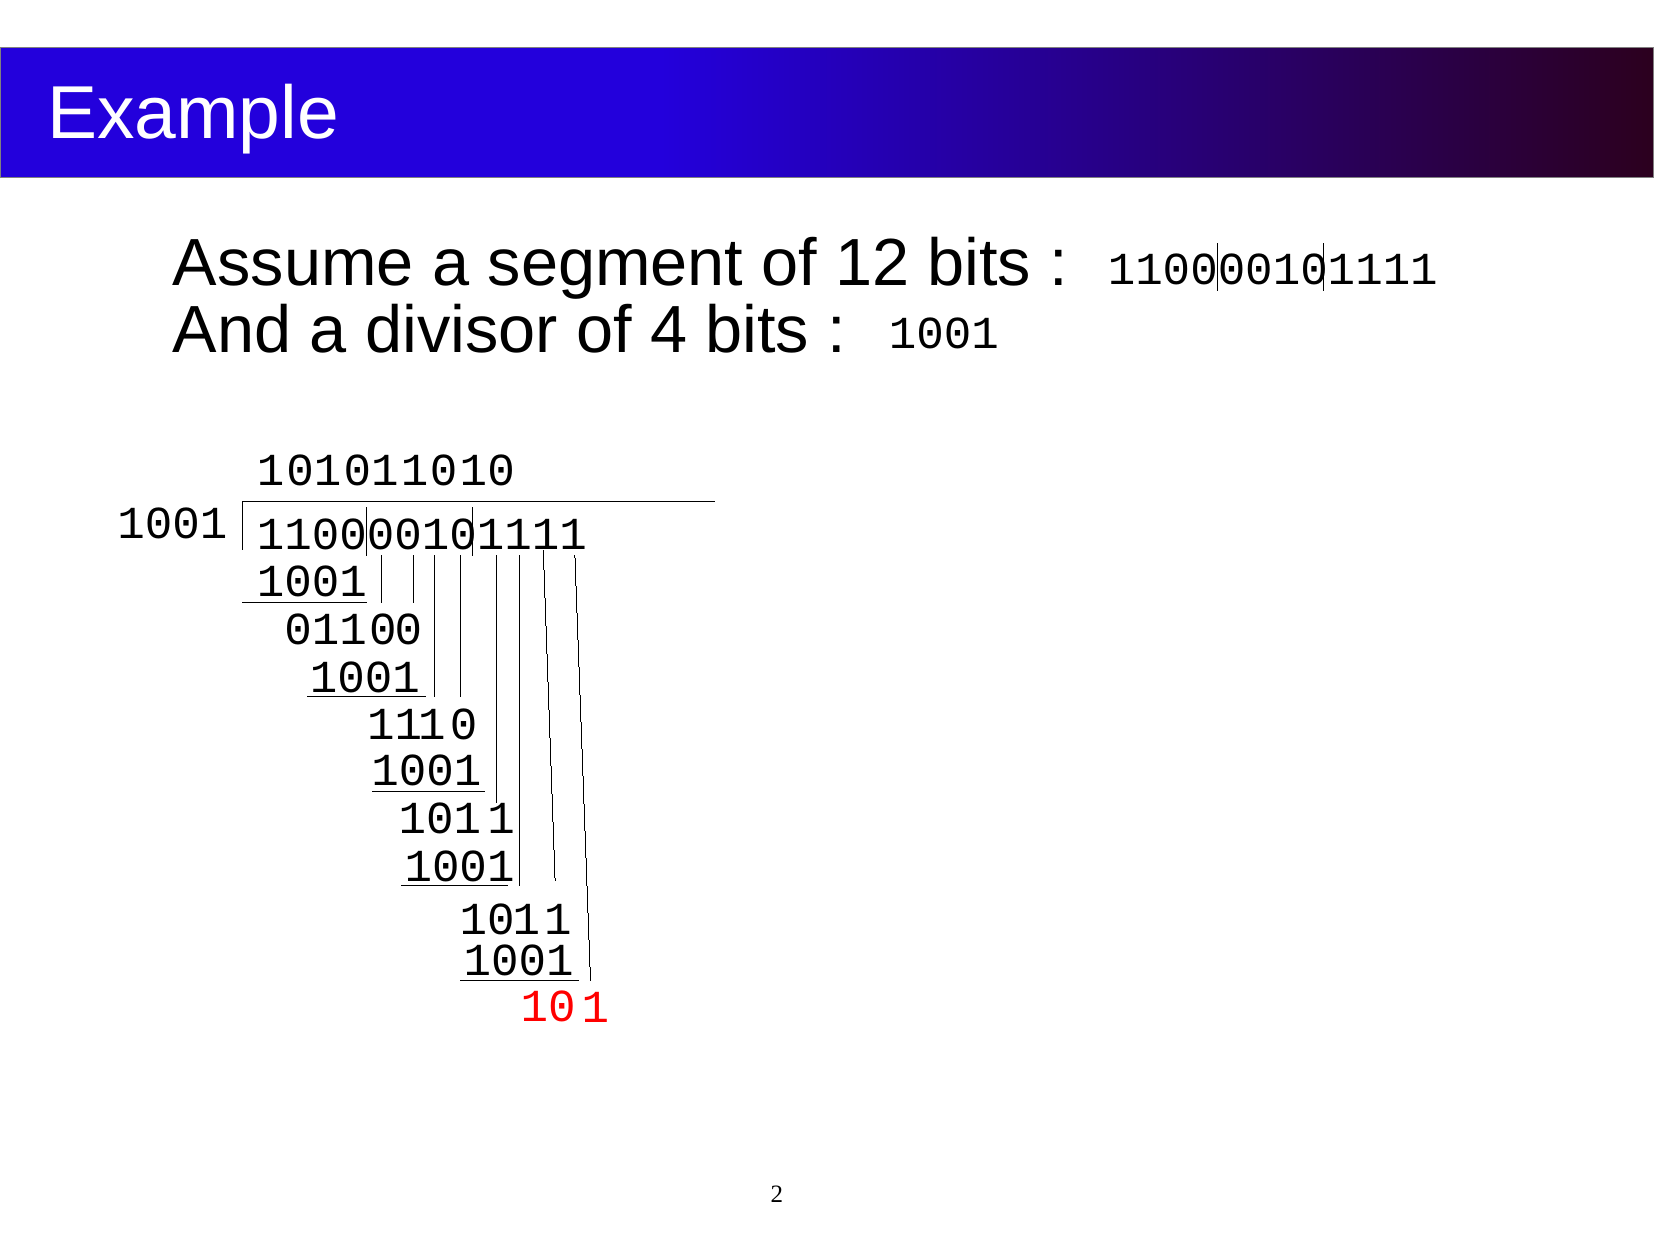

# Example
Assume a segment of 12 bits :
And a divisor of 4 bits :
110000101111
1001
1
0
1
0
1
1
0
1
0
1001
110000101111
1001
1
0
0
1
0
1
1
 011
1001
 11
1001
 101
1001
 10
1
1001
 10